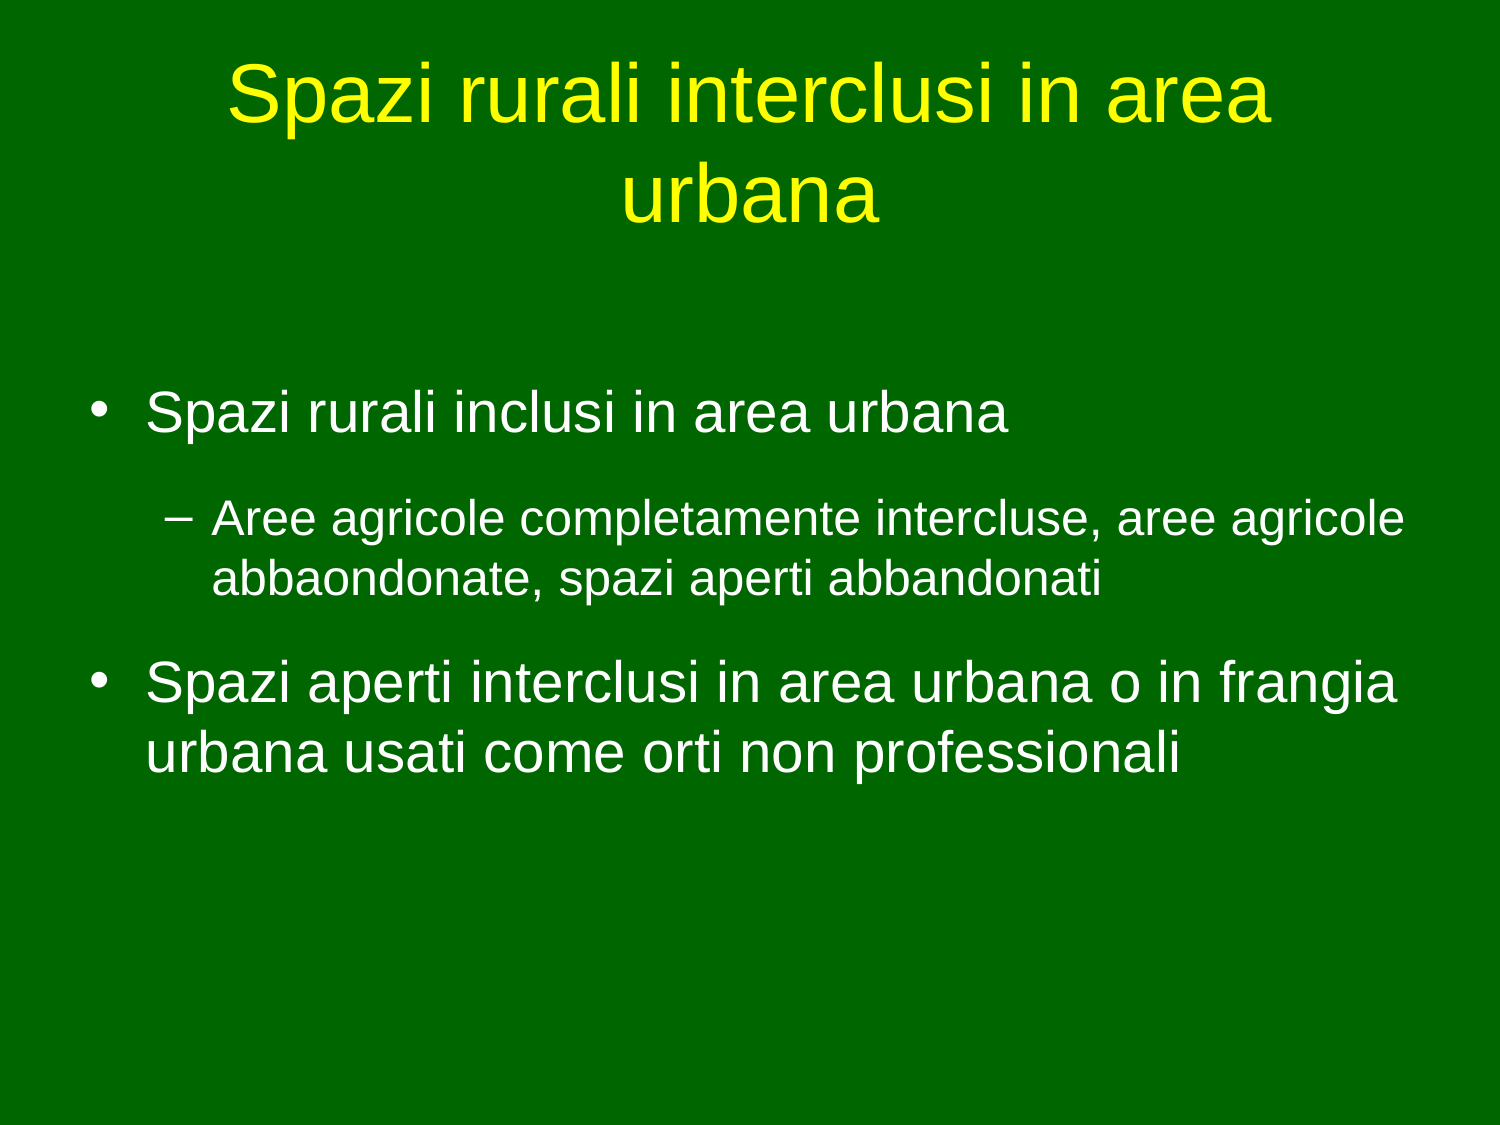

# Spazi rurali interclusi in area urbana
Spazi rurali inclusi in area urbana
Aree agricole completamente intercluse, aree agricole abbaondonate, spazi aperti abbandonati
Spazi aperti interclusi in area urbana o in frangia urbana usati come orti non professionali